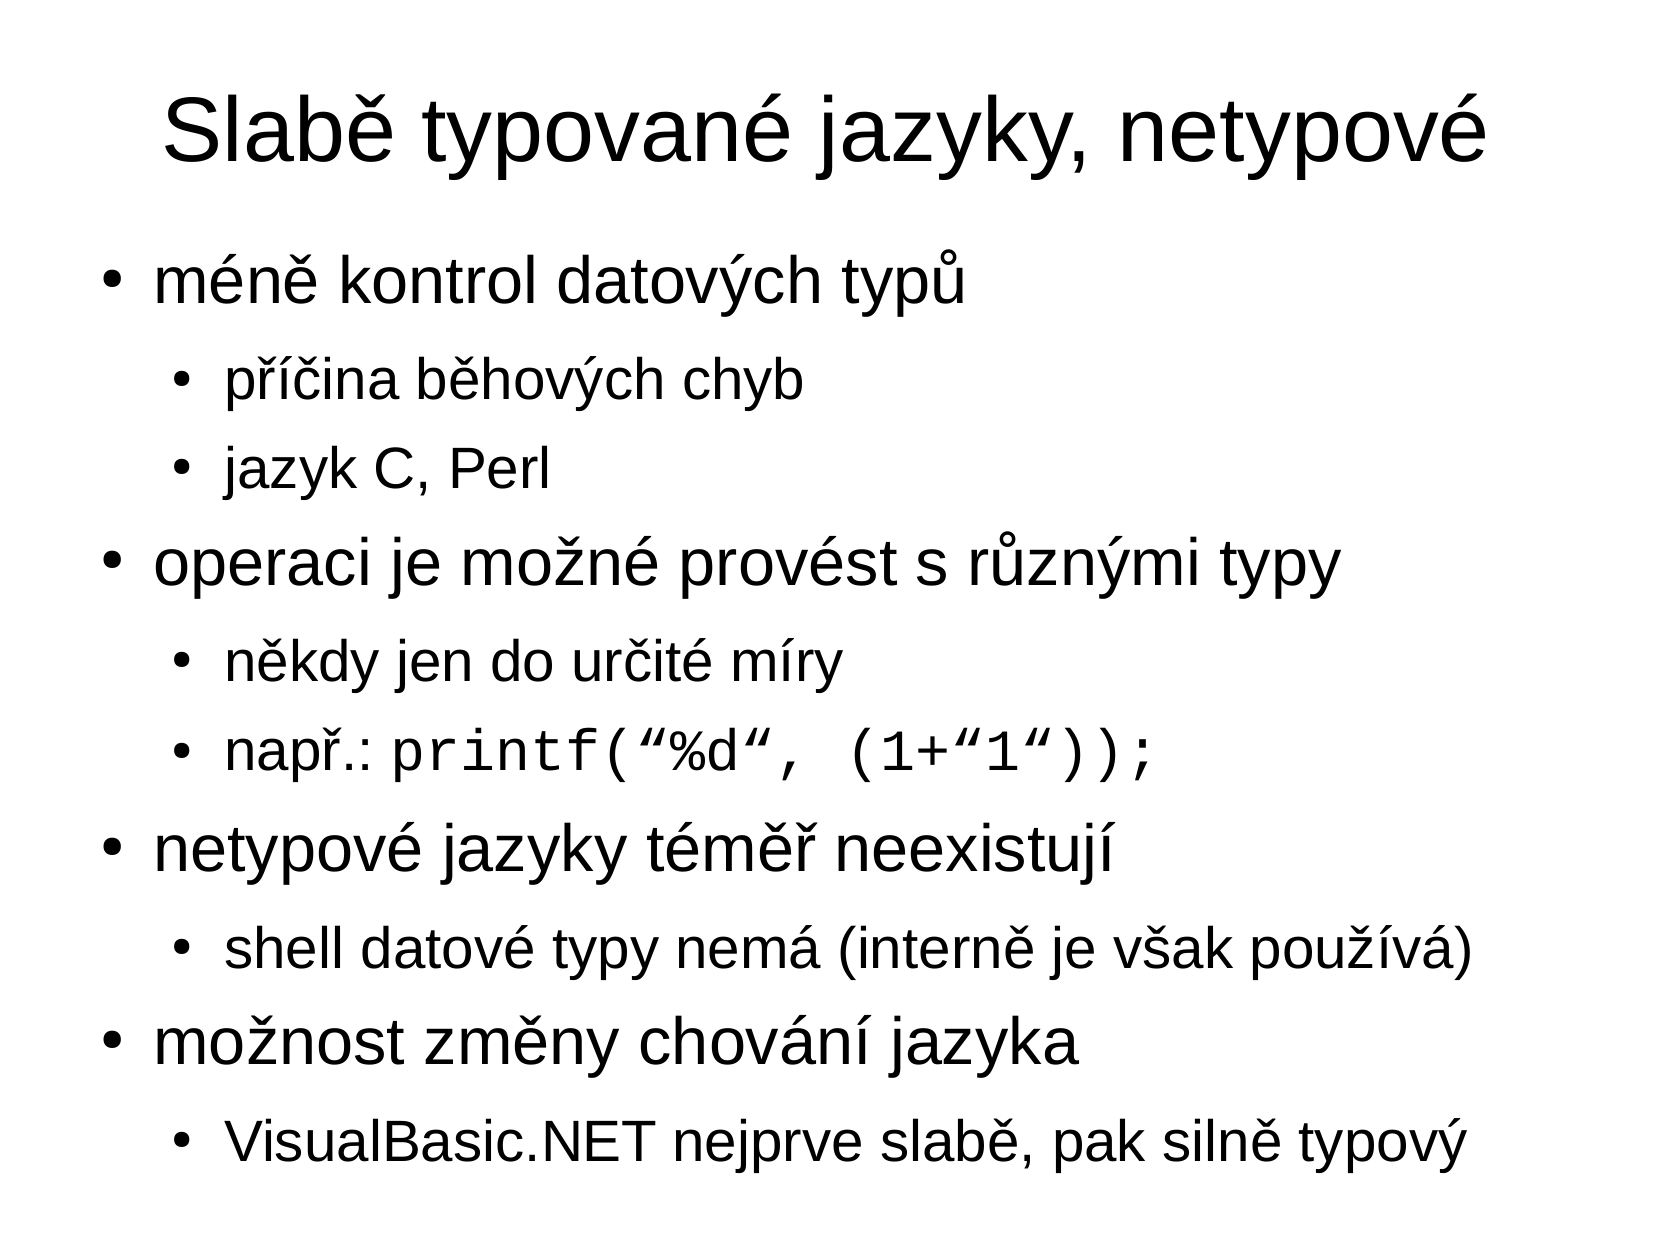

# Slabě typované jazyky, netypové
méně kontrol datových typů
příčina běhových chyb
jazyk C, Perl
operaci je možné provést s různými typy
někdy jen do určité míry
např.: printf(“%d“, (1+“1“));
netypové jazyky téměř neexistují
shell datové typy nemá (interně je však používá)
možnost změny chování jazyka
VisualBasic.NET nejprve slabě, pak silně typový